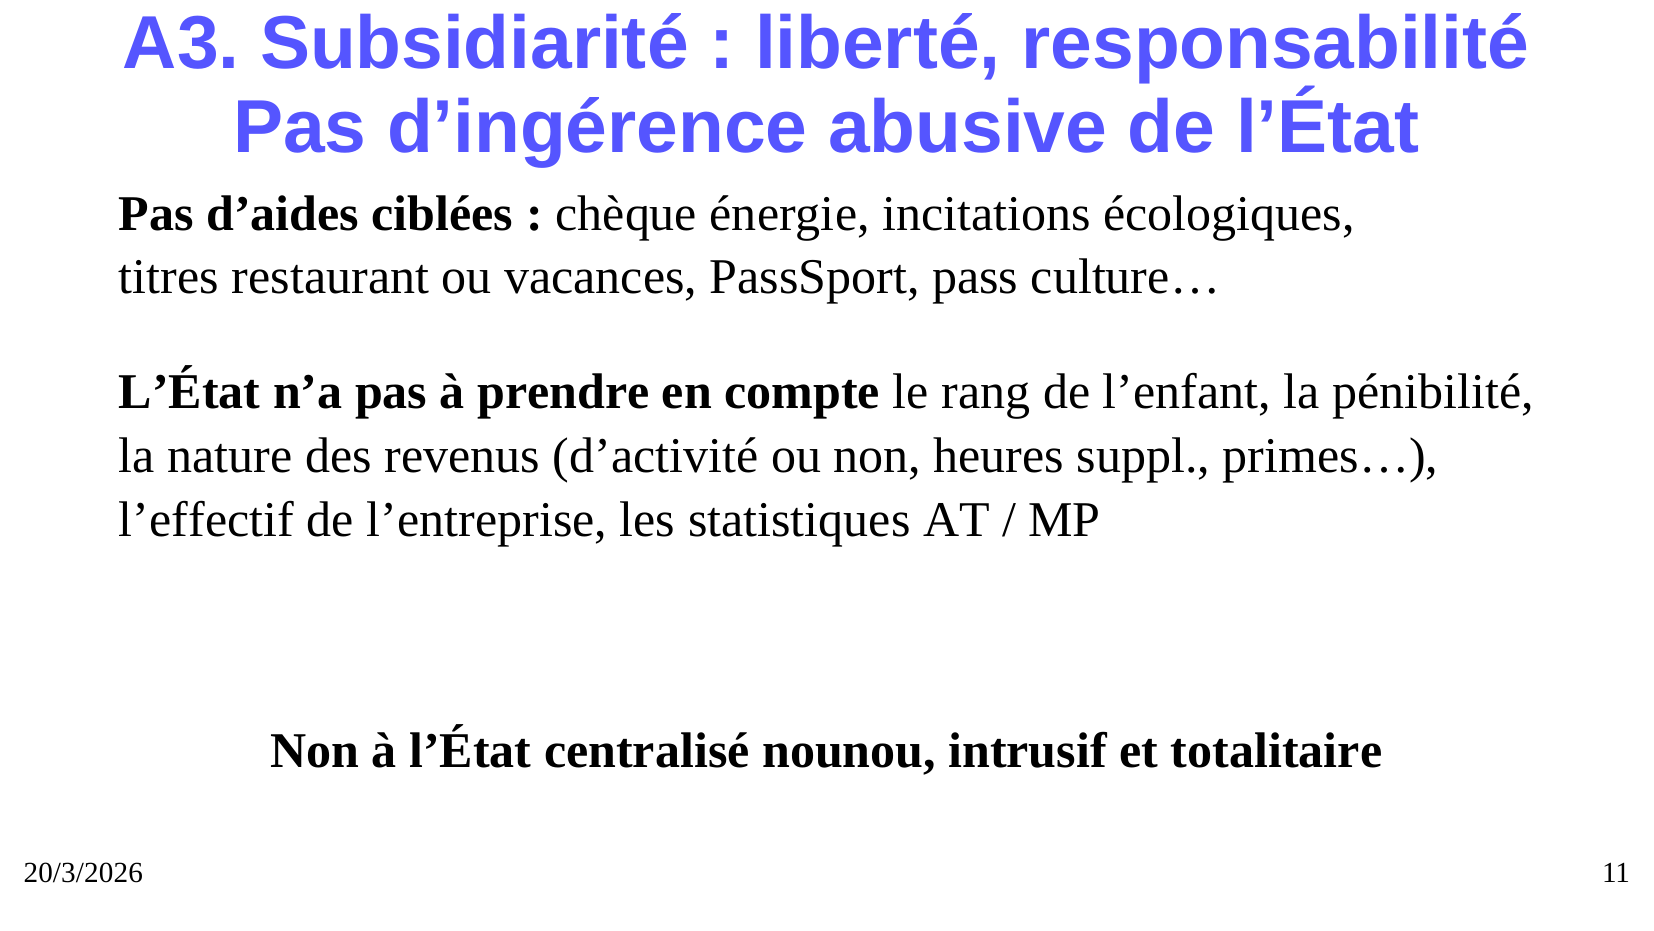

# A3. Subsidiarité : liberté, responsabilité Pas d’ingérence abusive de l’État
Pas d’aides ciblées : chèque énergie, incitations écologiques,
titres restaurant ou vacances, PassSport, pass culture…
L’État n’a pas à prendre en compte le rang de l’enfant, la pénibilité,
la nature des revenus (d’activité ou non, heures suppl., primes…),
l’effectif de l’entreprise, les statistiques AT / MP
Non à l’État centralisé nounou, intrusif et totalitaire
20/3/2026
11